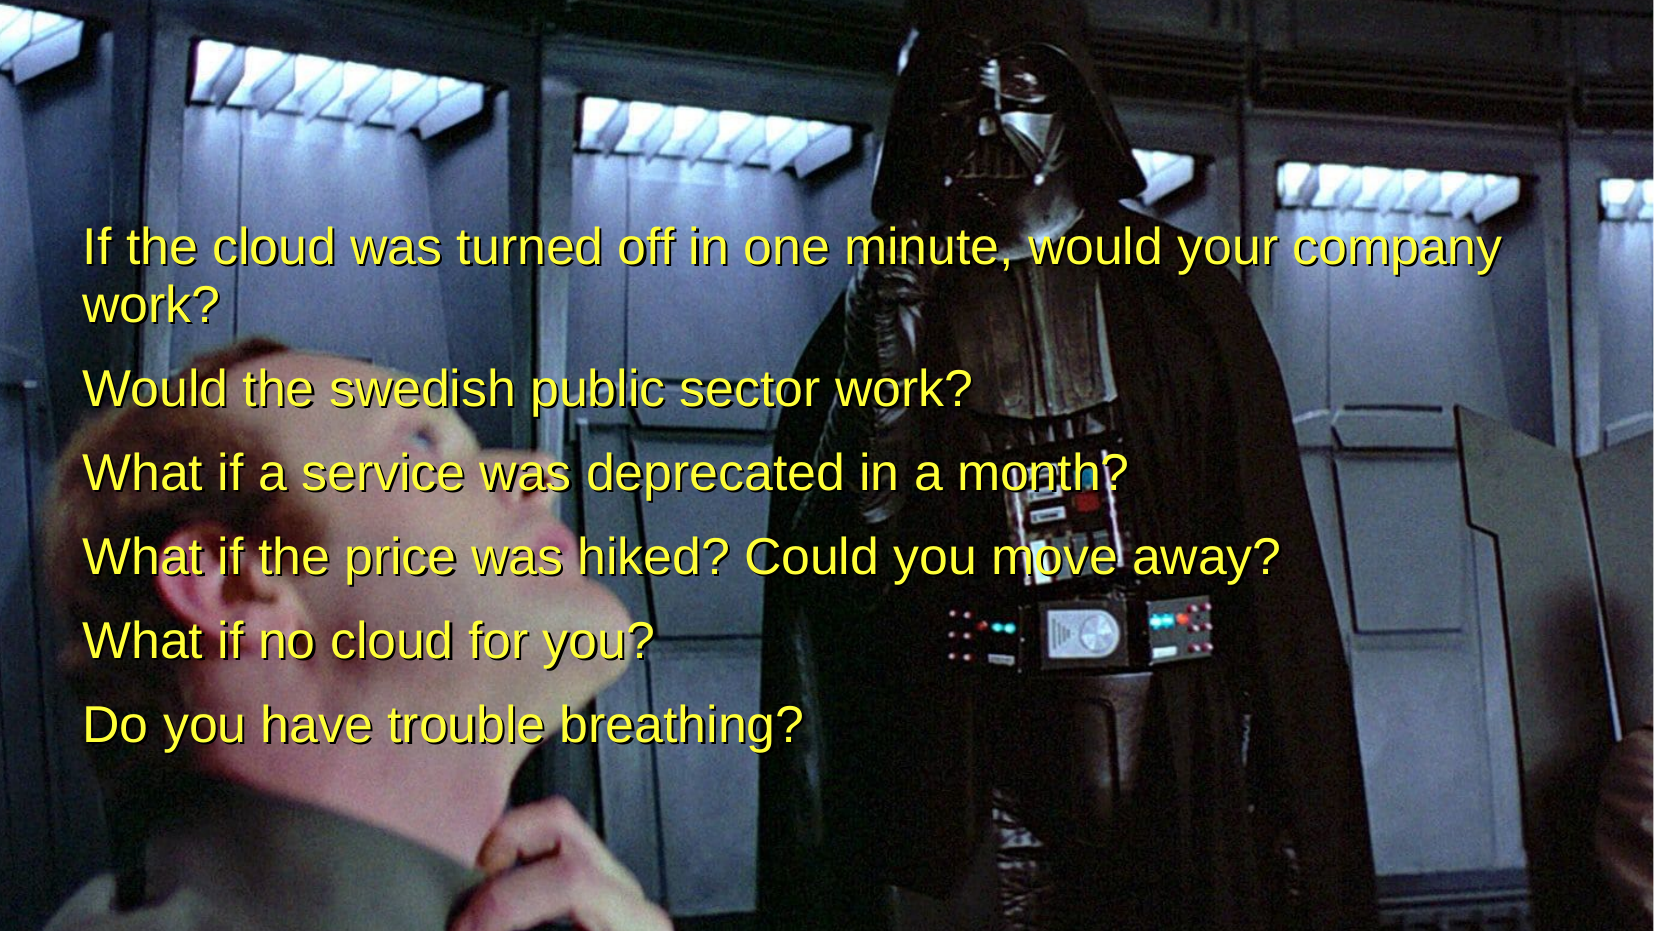

#
If the cloud was turned off in one minute, would your company work?
Would the swedish public sector work?
What if a service was deprecated in a month?
What if the price was hiked? Could you move away?
What if no cloud for you?
Do you have trouble breathing?